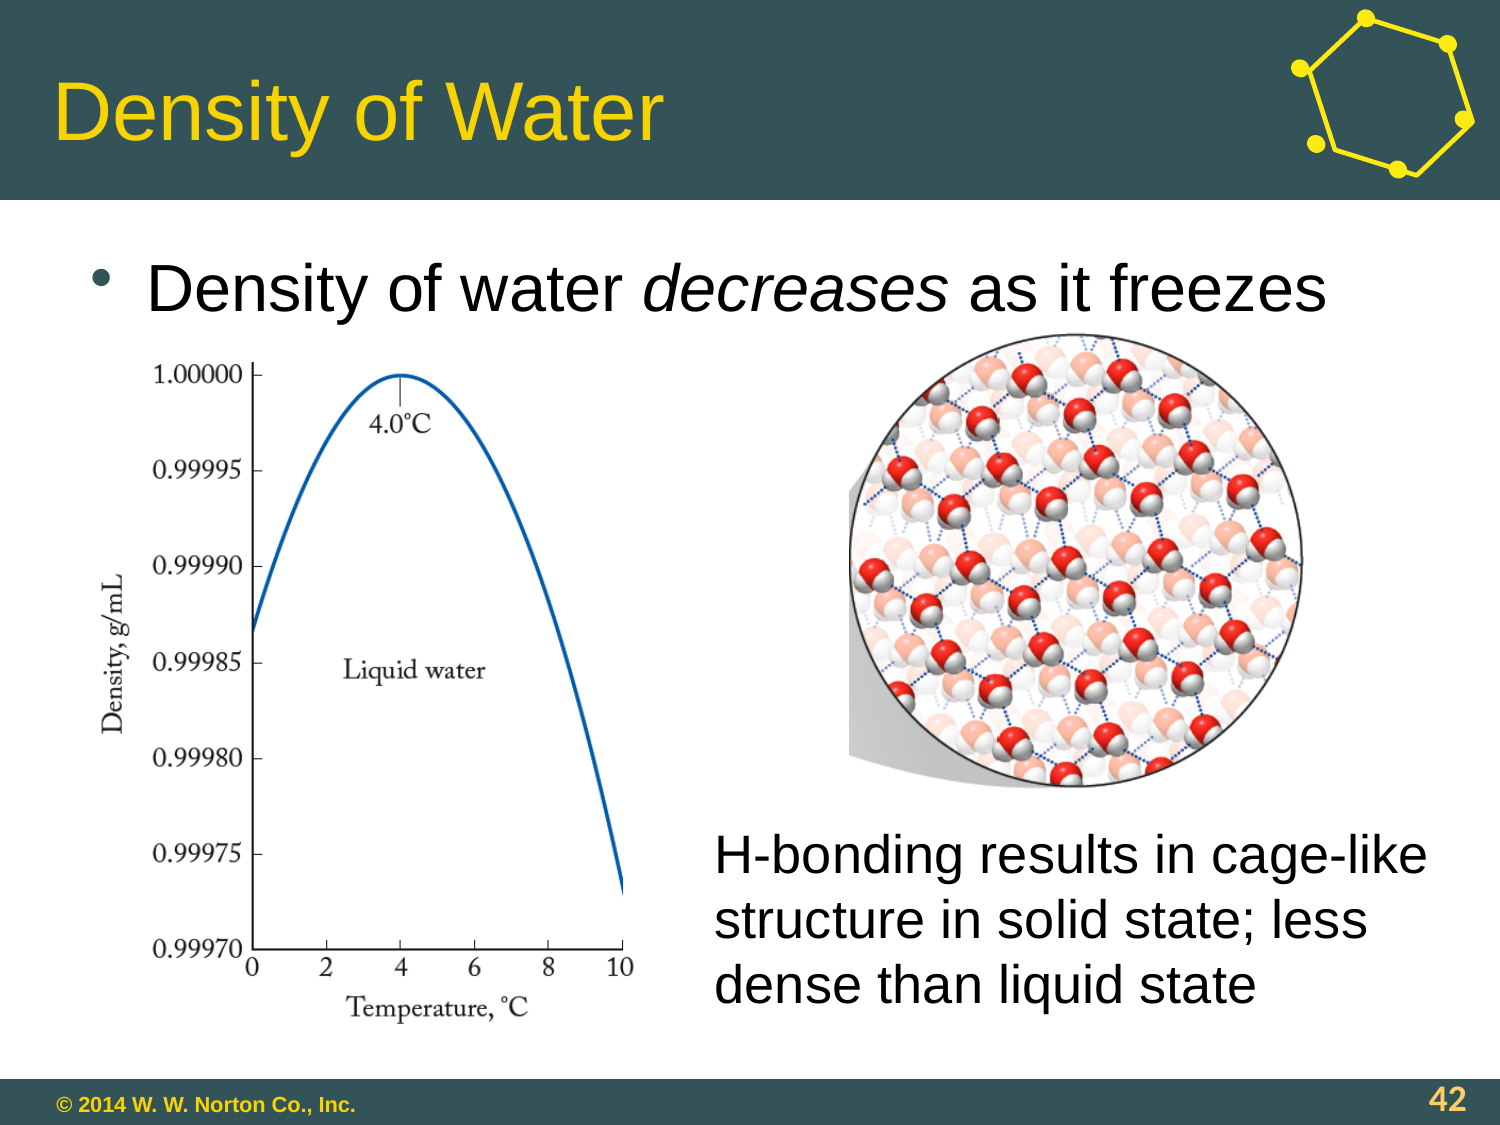

Density of Water
# Density of water decreases as it freezes
H-bonding results in cage-like structure in solid state; less dense than liquid state